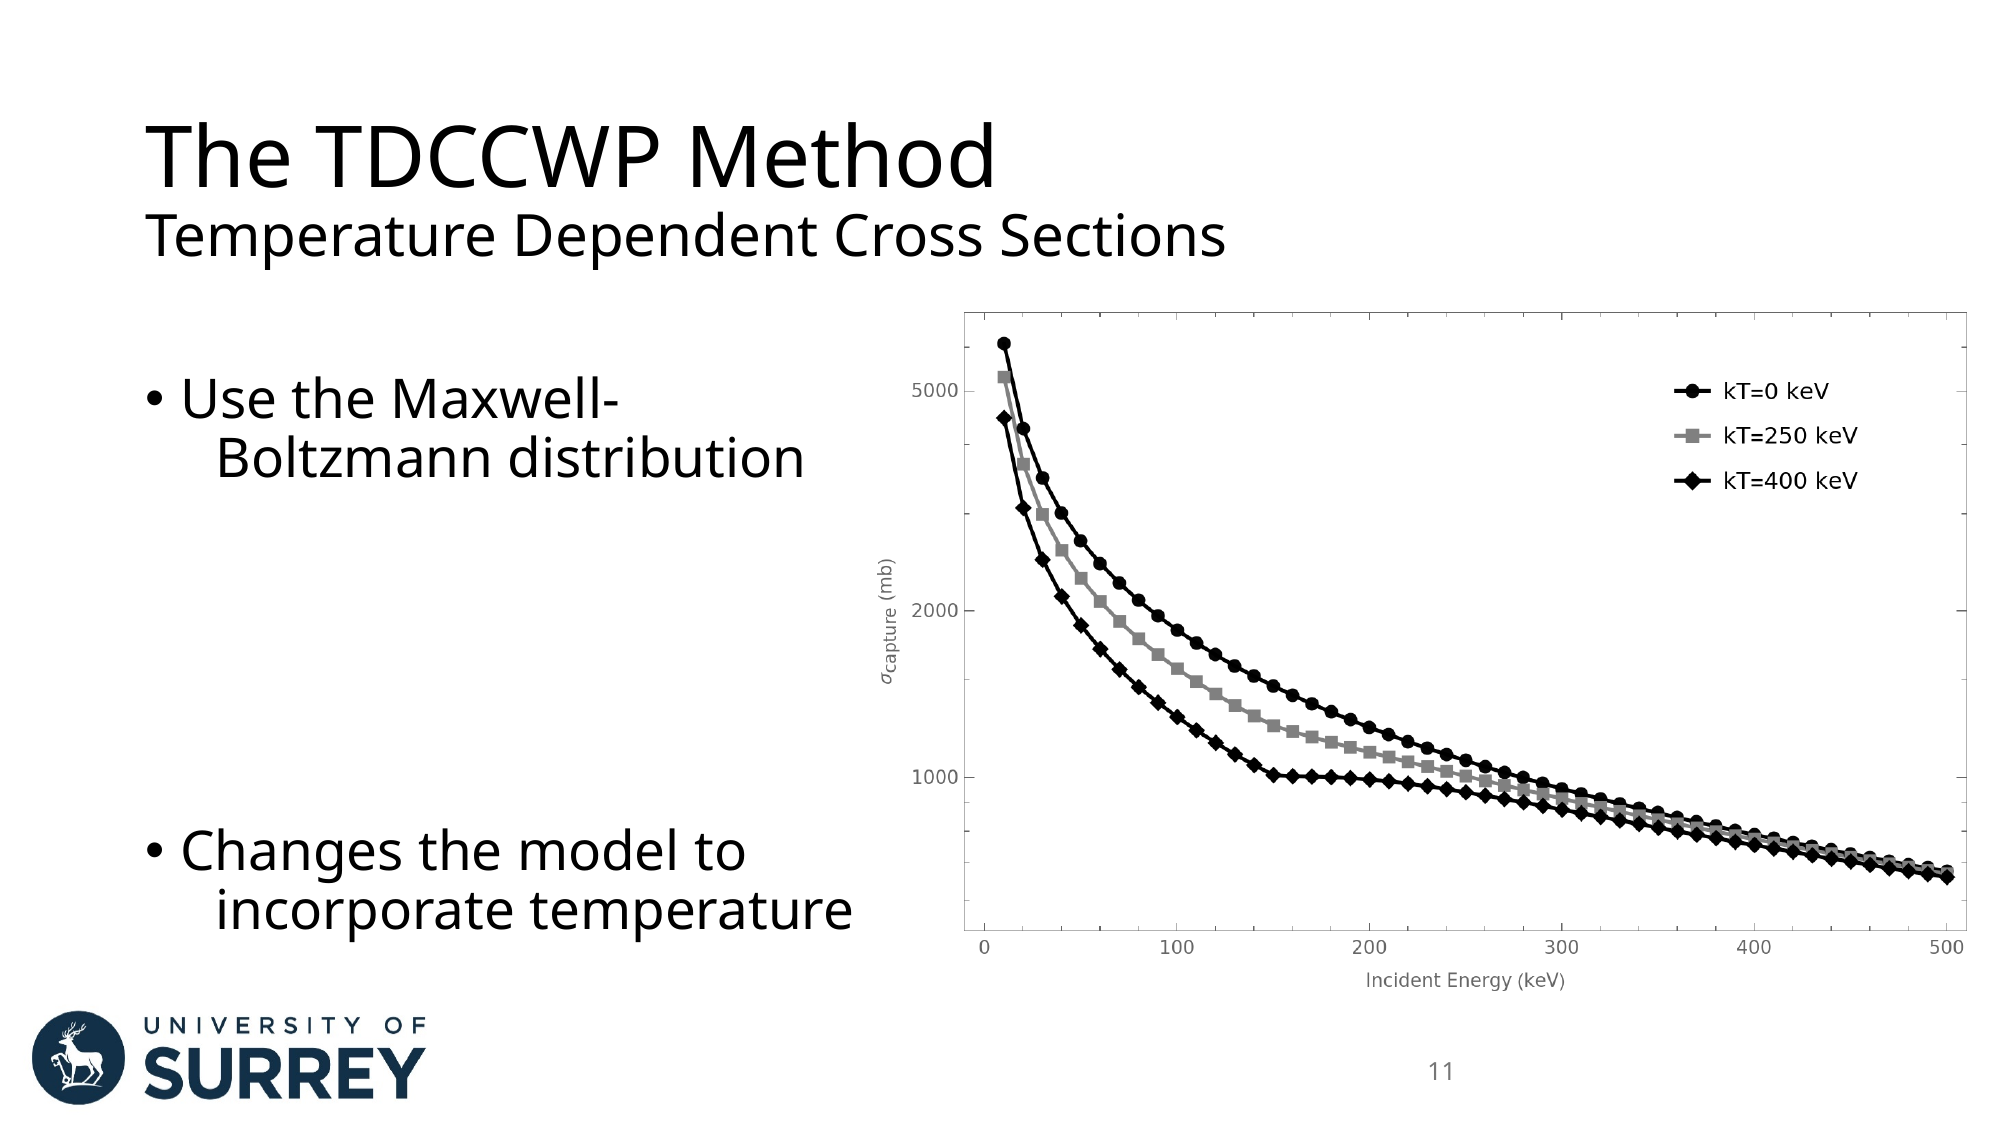

# The TDCCWP Method Temperature Dependent Cross Sections
Use the Maxwell-Boltzmann distribution
Changes the model to incorporate temperature